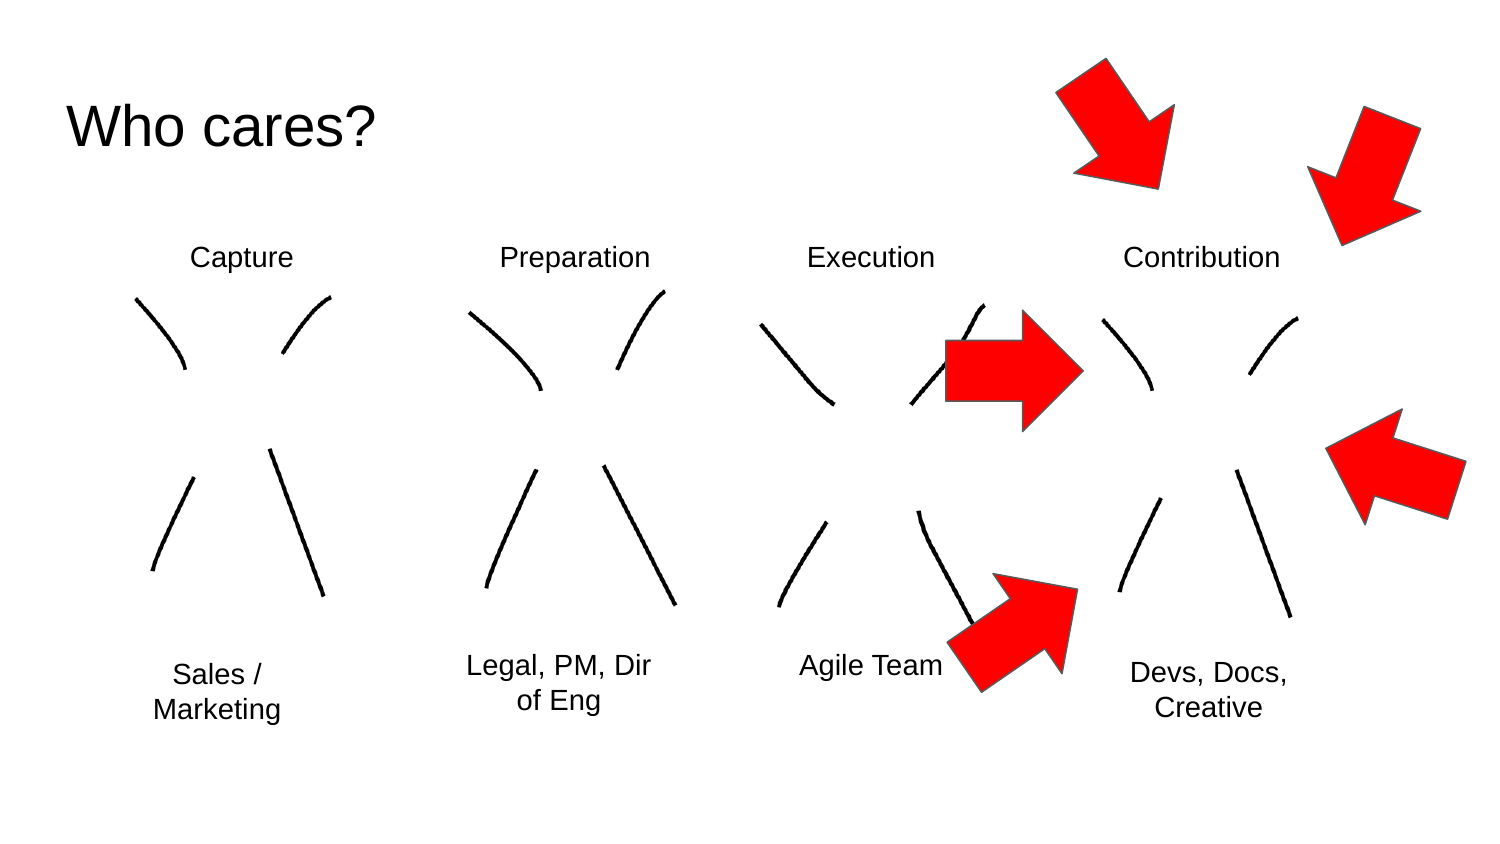

# Who cares?
Capture
Preparation
Execution
Contribution
Legal, PM, Dir of Eng
Agile Team
Devs, Docs, Creative
Sales / Marketing